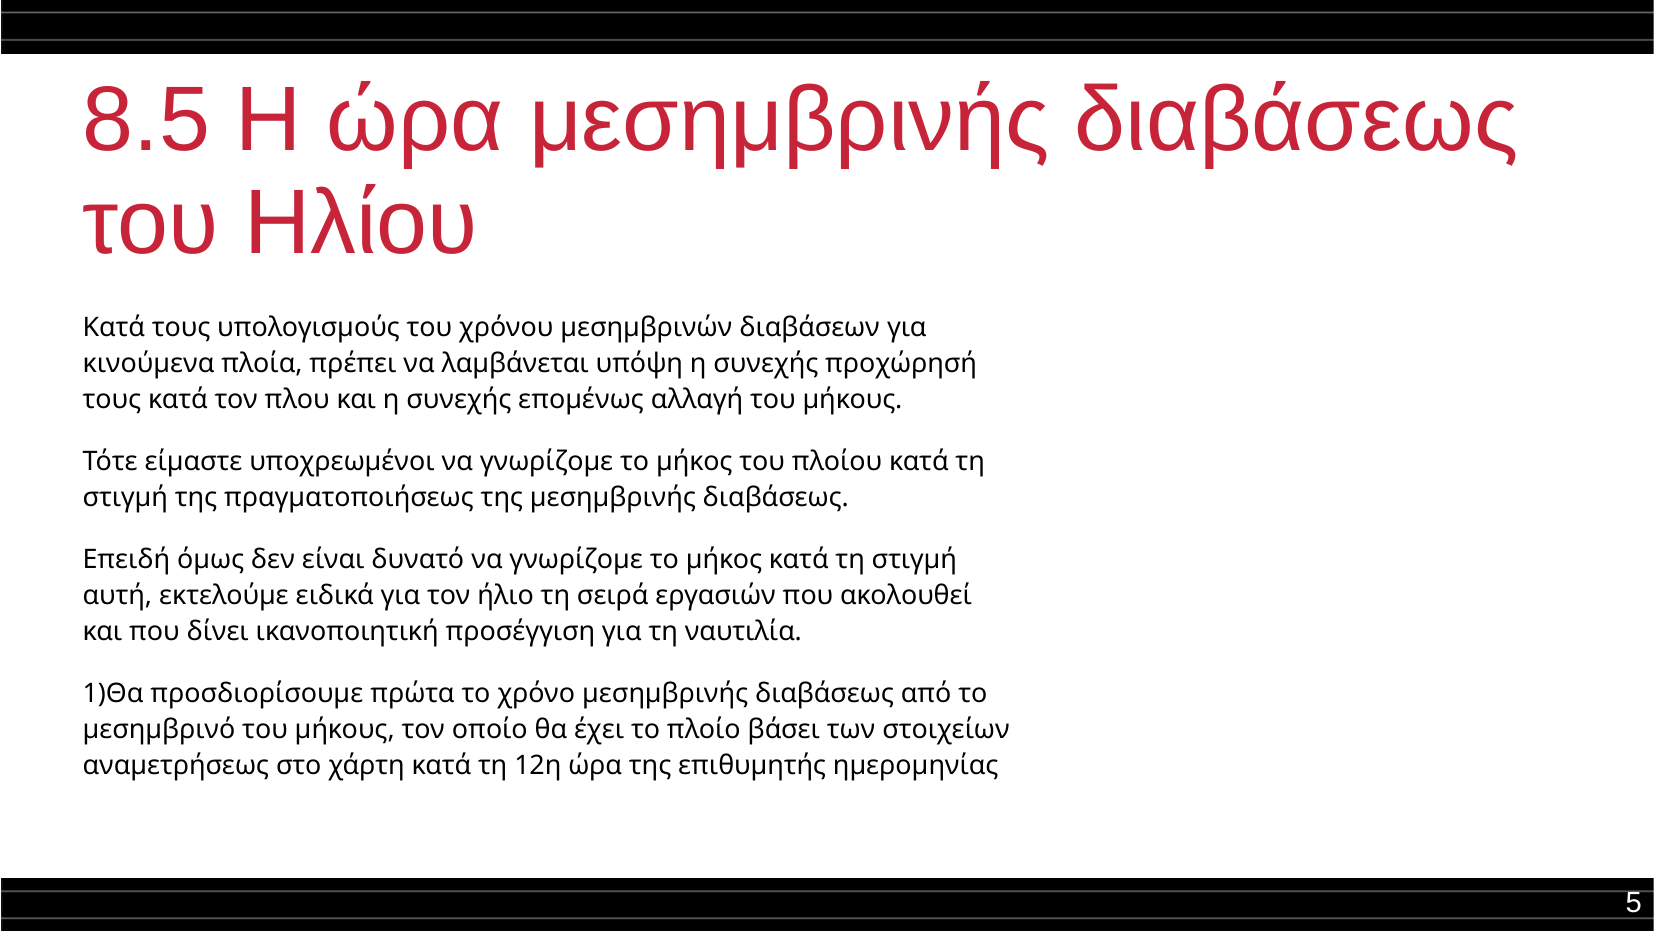

# 8.5 H ώρα μεσημβρινής διαβάσεως του Ηλίου
Κατά τους υπολογισμούς του χρόνου μεσημβρινών διαβάσεων για κινούμενα πλοία, πρέπει να λαμβάνεται υπόψη η συνεχής προχώρησή τους κατά τον πλου και η συνεχής επομένως αλλαγή του μήκους.
Τότε είμαστε υποχρεωμένοι να γνωρίζομε το μήκος του πλοίου κατά τη στιγμή της πραγματοποιήσεως της μεσημβρινής διαβάσεως.
Επειδή όμως δεν είναι δυνατό να γνωρίζομε το μήκος κατά τη στιγμή αυτή, εκτελούμε ειδικά για τον ήλιο τη σειρά εργασιών που ακολουθεί και που δίνει ικανοποιητική προσέγγιση για τη ναυτιλία.
1)Θα προσδιορίσουμε πρώτα το χρόνο μεσημβρινής διαβάσεως από το μεσημβρινό του μήκους, τον οποίο θα έχει το πλοίο βάσει των στοιχείων αναμετρήσεως στο χάρτη κατά τη 12η ώρα της επιθυμητής ημερομηνίας